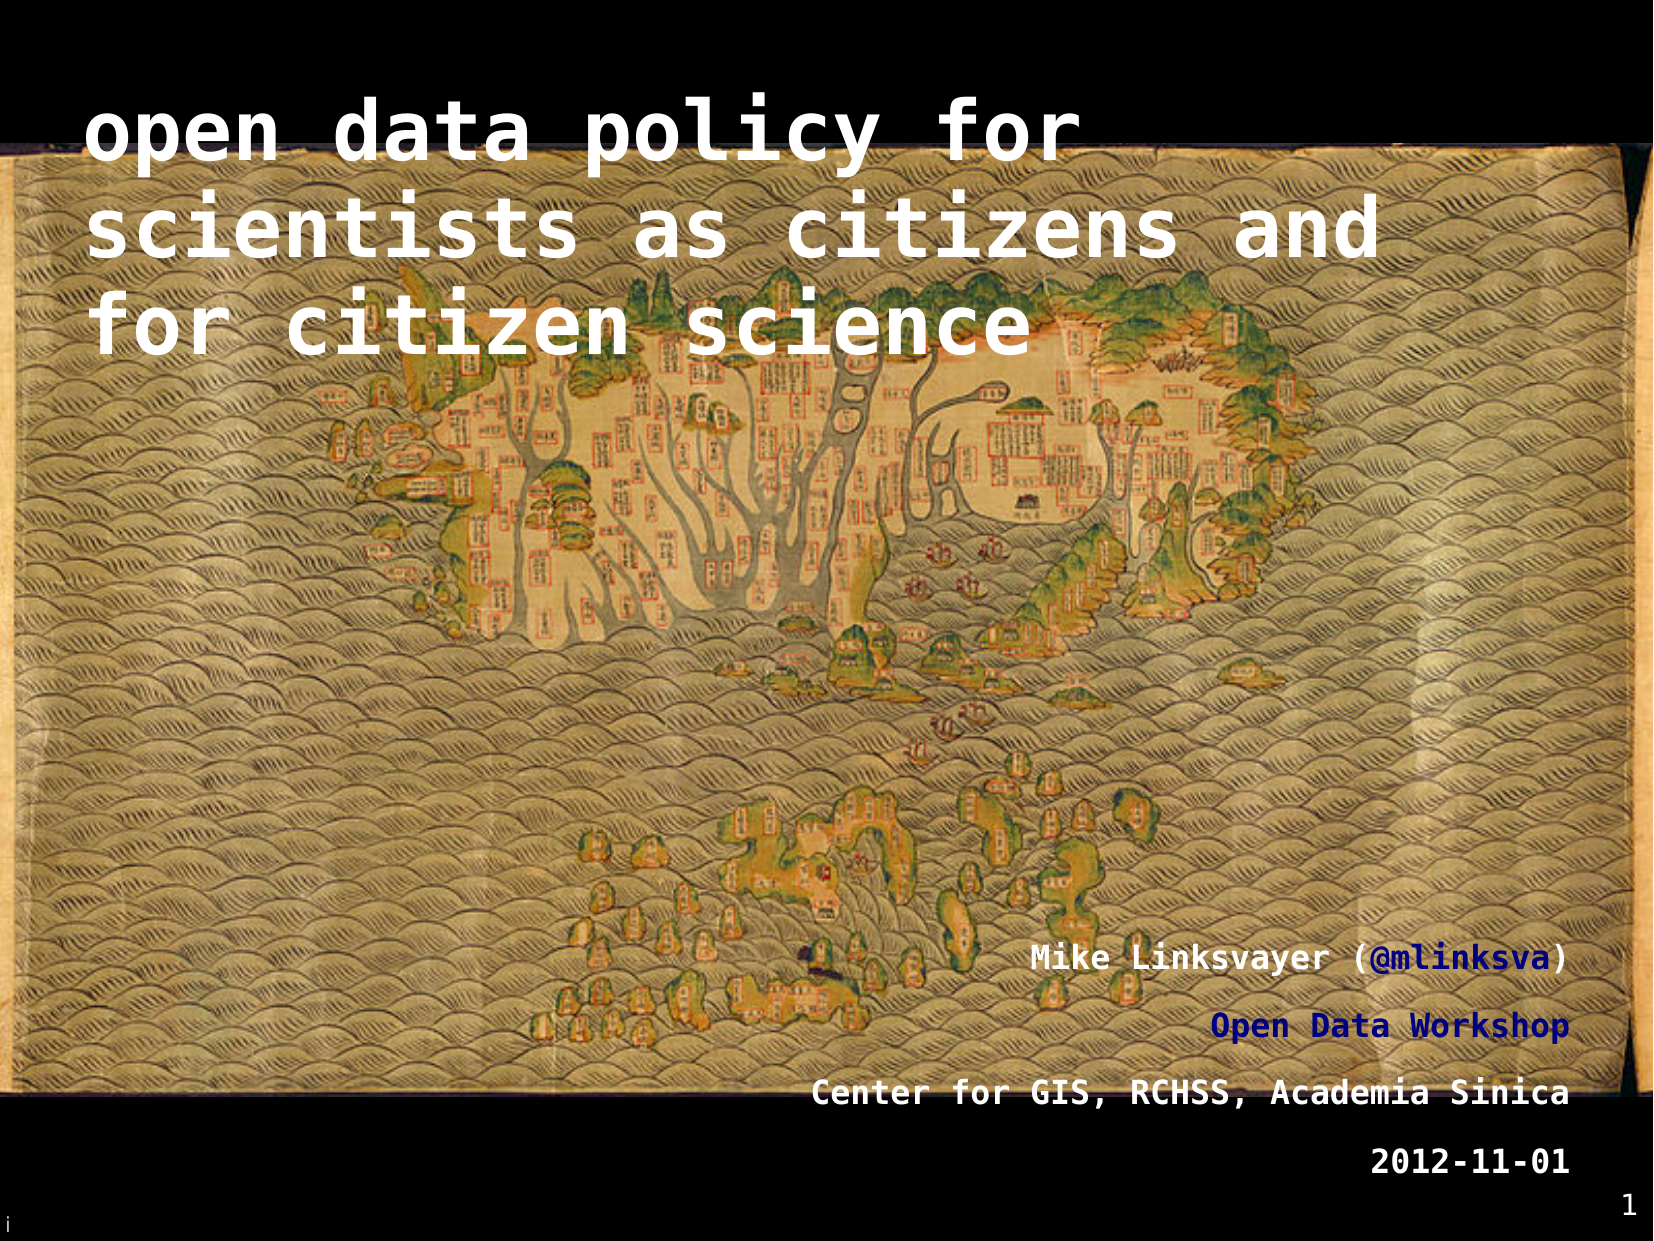

# open data policy for scientists as citizens and for citizen science
Mike Linksvayer (@mlinksva)
Open Data Workshop
Center for GIS, RCHSS, Academia Sinica
2012-11-01
i